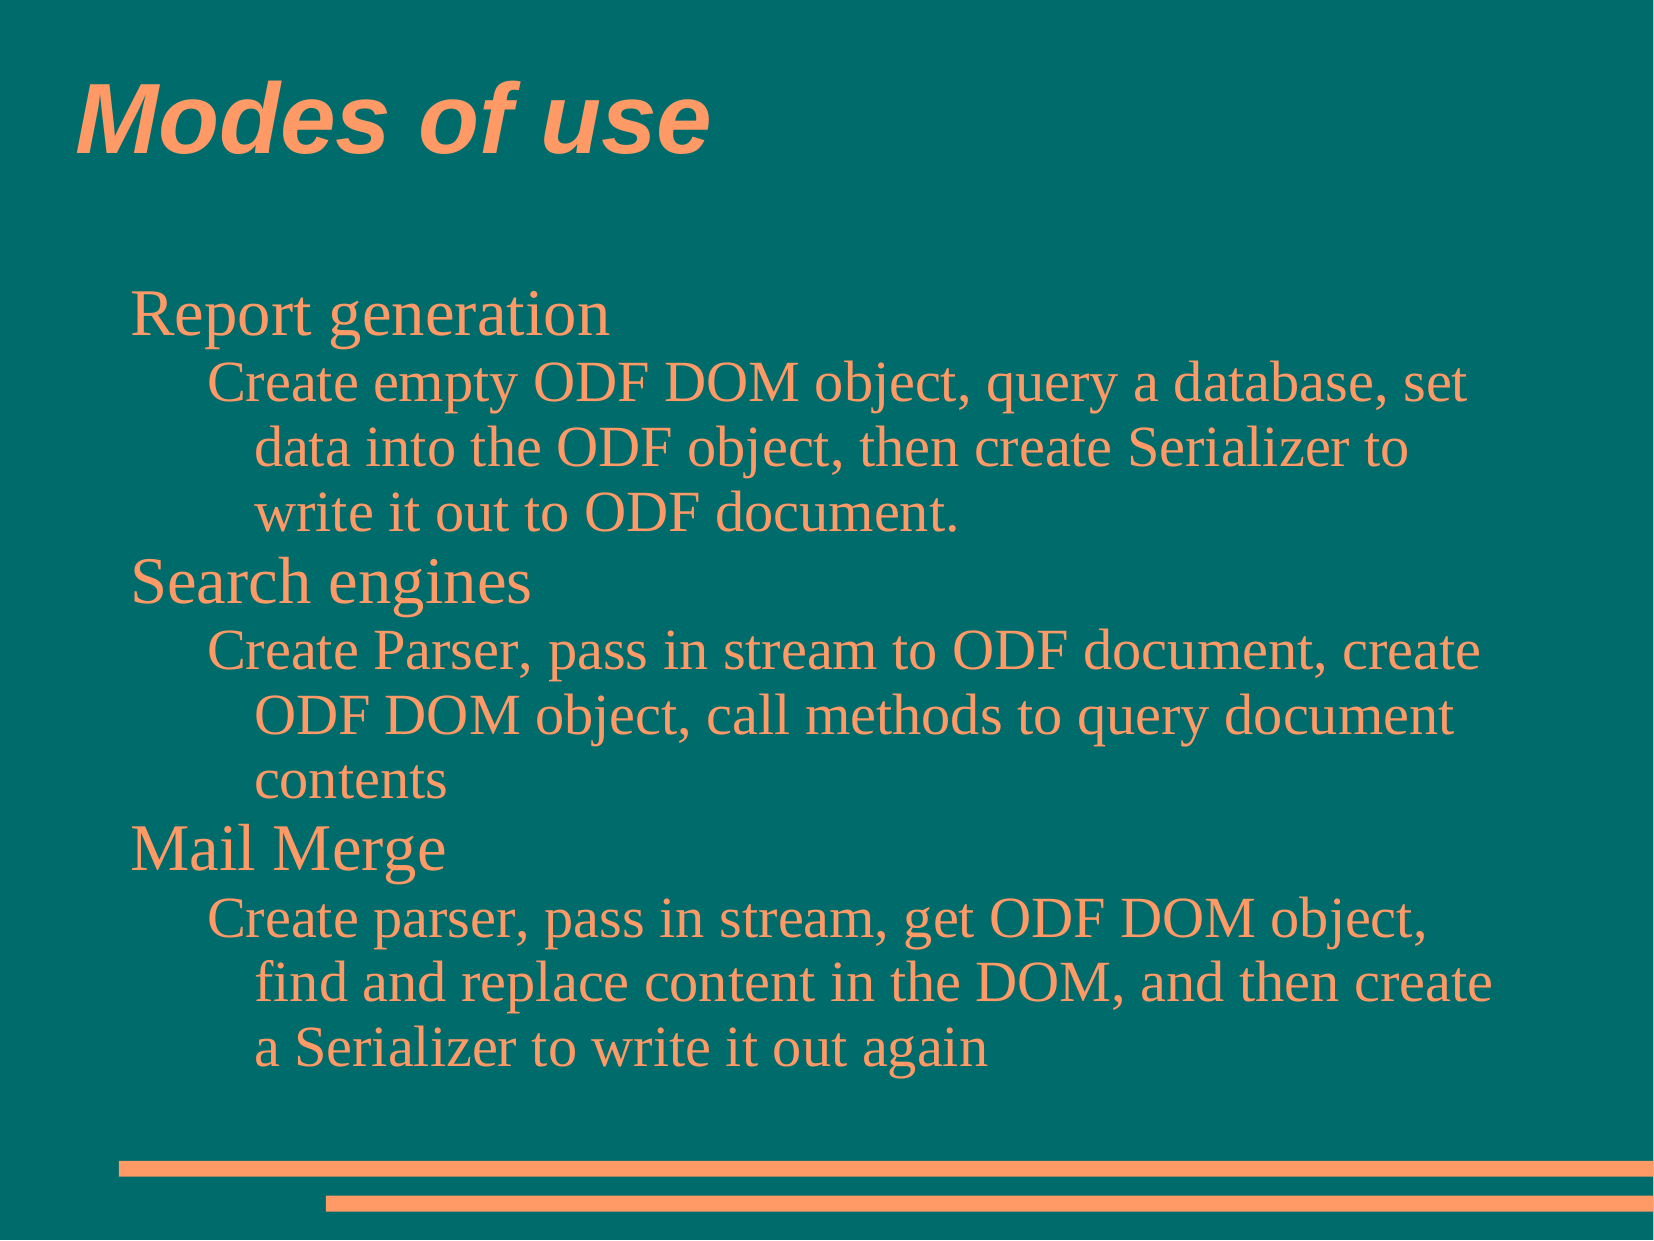

# Modes of use
Report generation
Create empty ODF DOM object, query a database, set data into the ODF object, then create Serializer to write it out to ODF document.
Search engines
Create Parser, pass in stream to ODF document, create ODF DOM object, call methods to query document contents
Mail Merge
Create parser, pass in stream, get ODF DOM object, find and replace content in the DOM, and then create a Serializer to write it out again